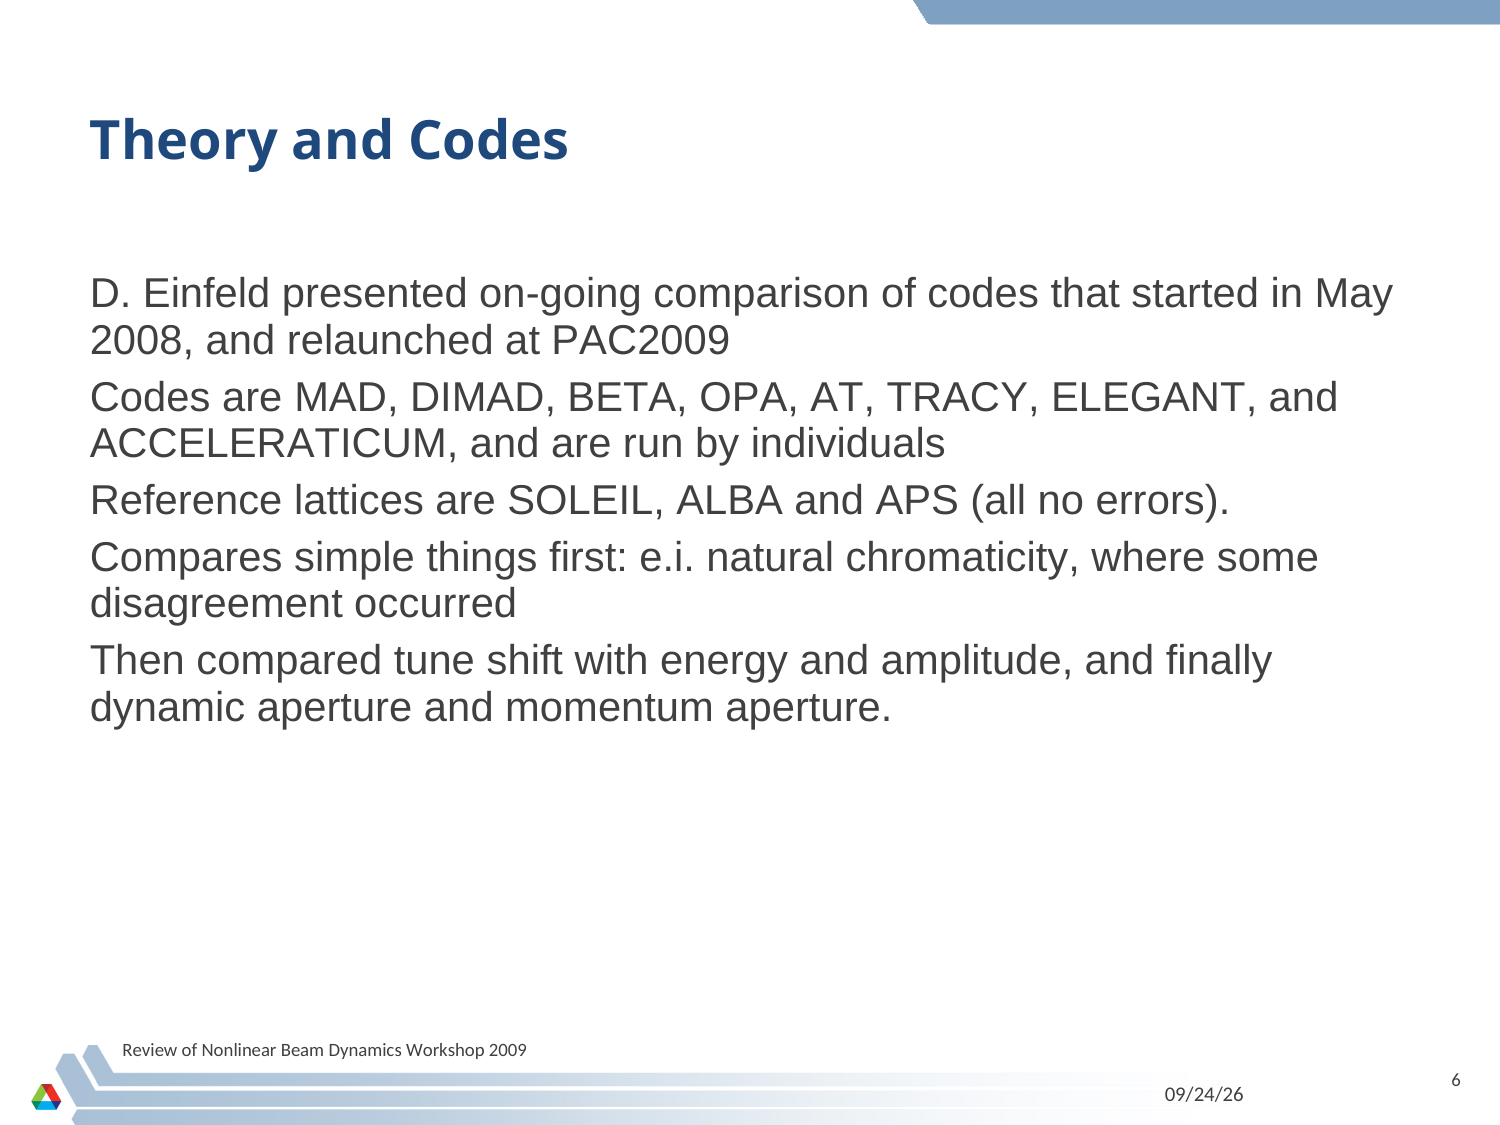

# Theory and Codes
D. Einfeld presented on-going comparison of codes that started in May 2008, and relaunched at PAC2009
Codes are MAD, DIMAD, BETA, OPA, AT, TRACY, ELEGANT, and ACCELERATICUM, and are run by individuals
Reference lattices are SOLEIL, ALBA and APS (all no errors).
Compares simple things first: e.i. natural chromaticity, where some disagreement occurred
Then compared tune shift with energy and amplitude, and finally dynamic aperture and momentum aperture.
Review of Nonlinear Beam Dynamics Workshop 2009
6
1/13/2010